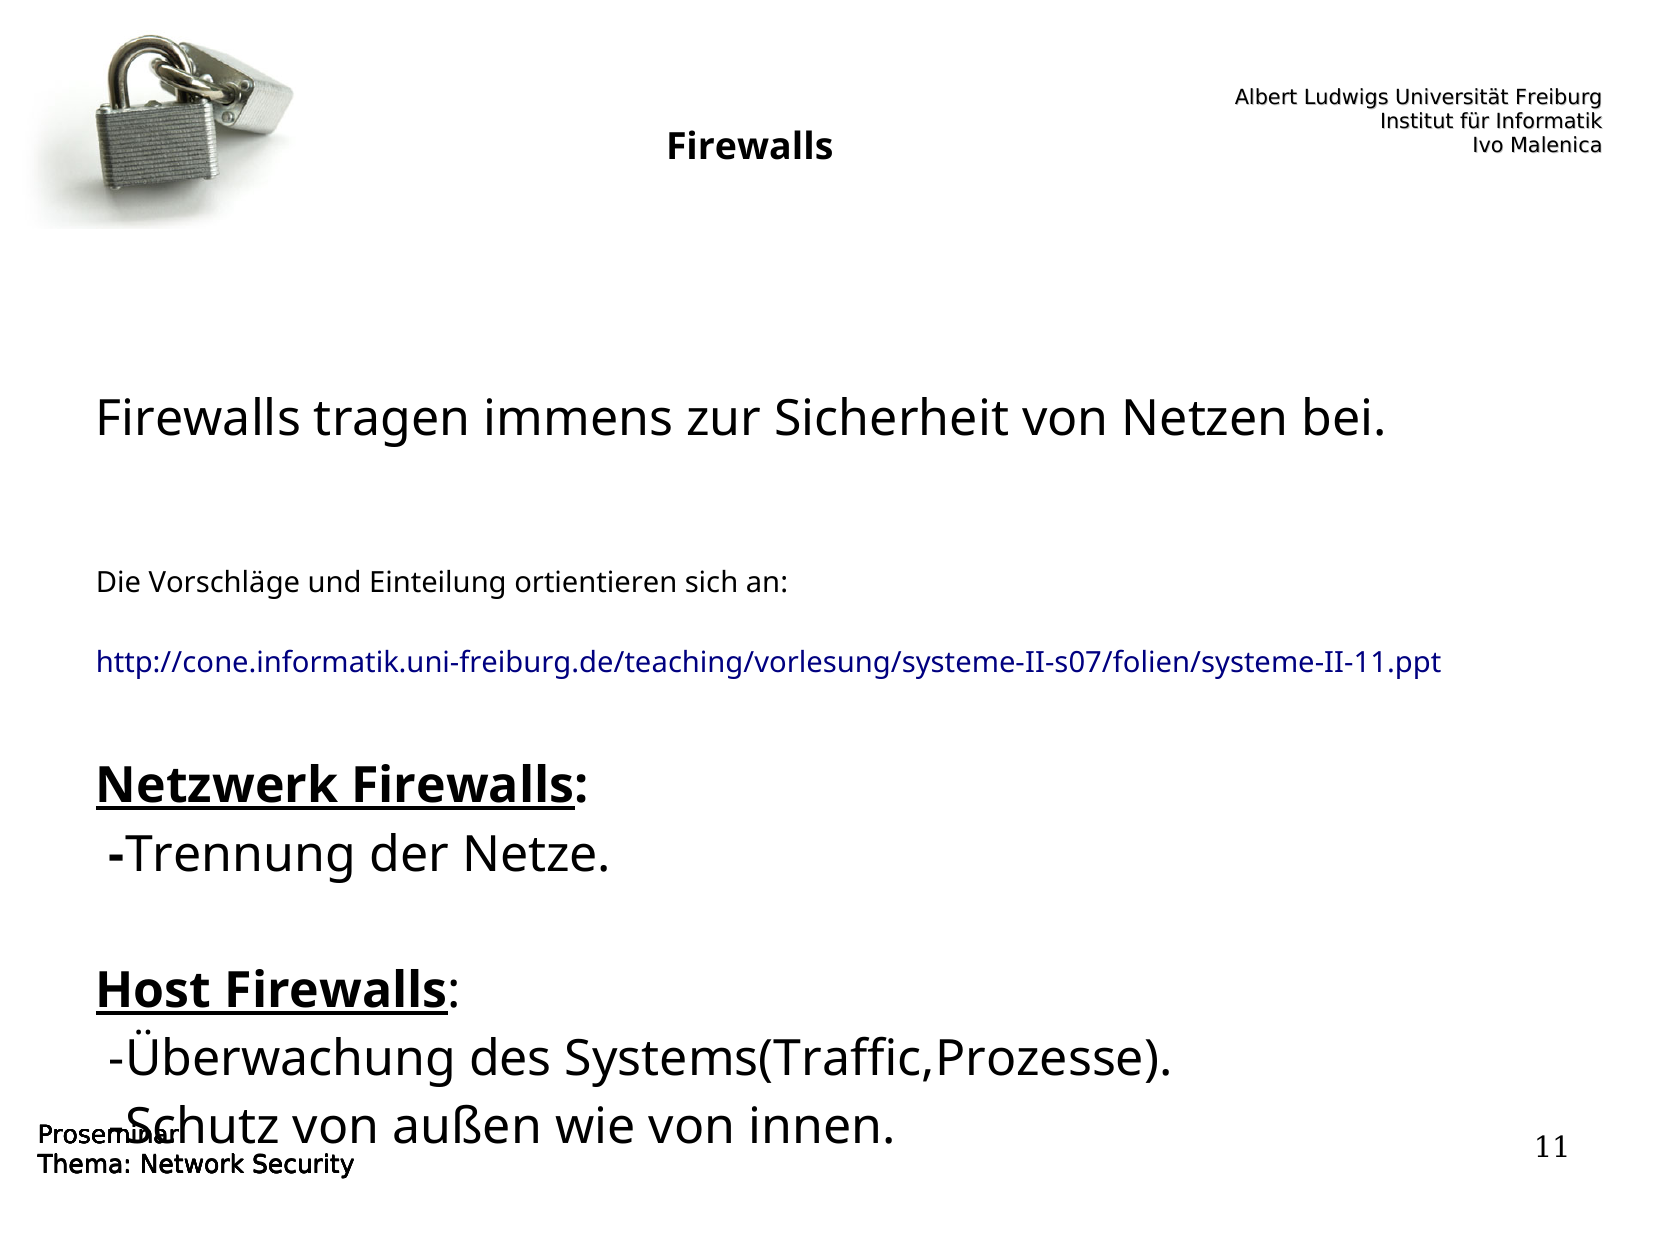

Albert Ludwigs Universität Freiburg
Institut für Informatik
Ivo Malenica
Firewalls
Firewalls tragen immens zur Sicherheit von Netzen bei.
Die Vorschläge und Einteilung ortientieren sich an:
http://cone.informatik.uni-freiburg.de/teaching/vorlesung/systeme-II-s07/folien/systeme-II-11.ppt
Netzwerk Firewalls:
 -Trennung der Netze.
Host Firewalls:
 -Überwachung des Systems(Traffic,Prozesse).
 -Schutz von außen wie von innen.
# Proseminar Thema: Network Security
Proseminar
Thema: Network Security
Proseminar
Thema: Network Security
Proseminar
Thema: Network Security
Proseminar
Thema: Network Security
11